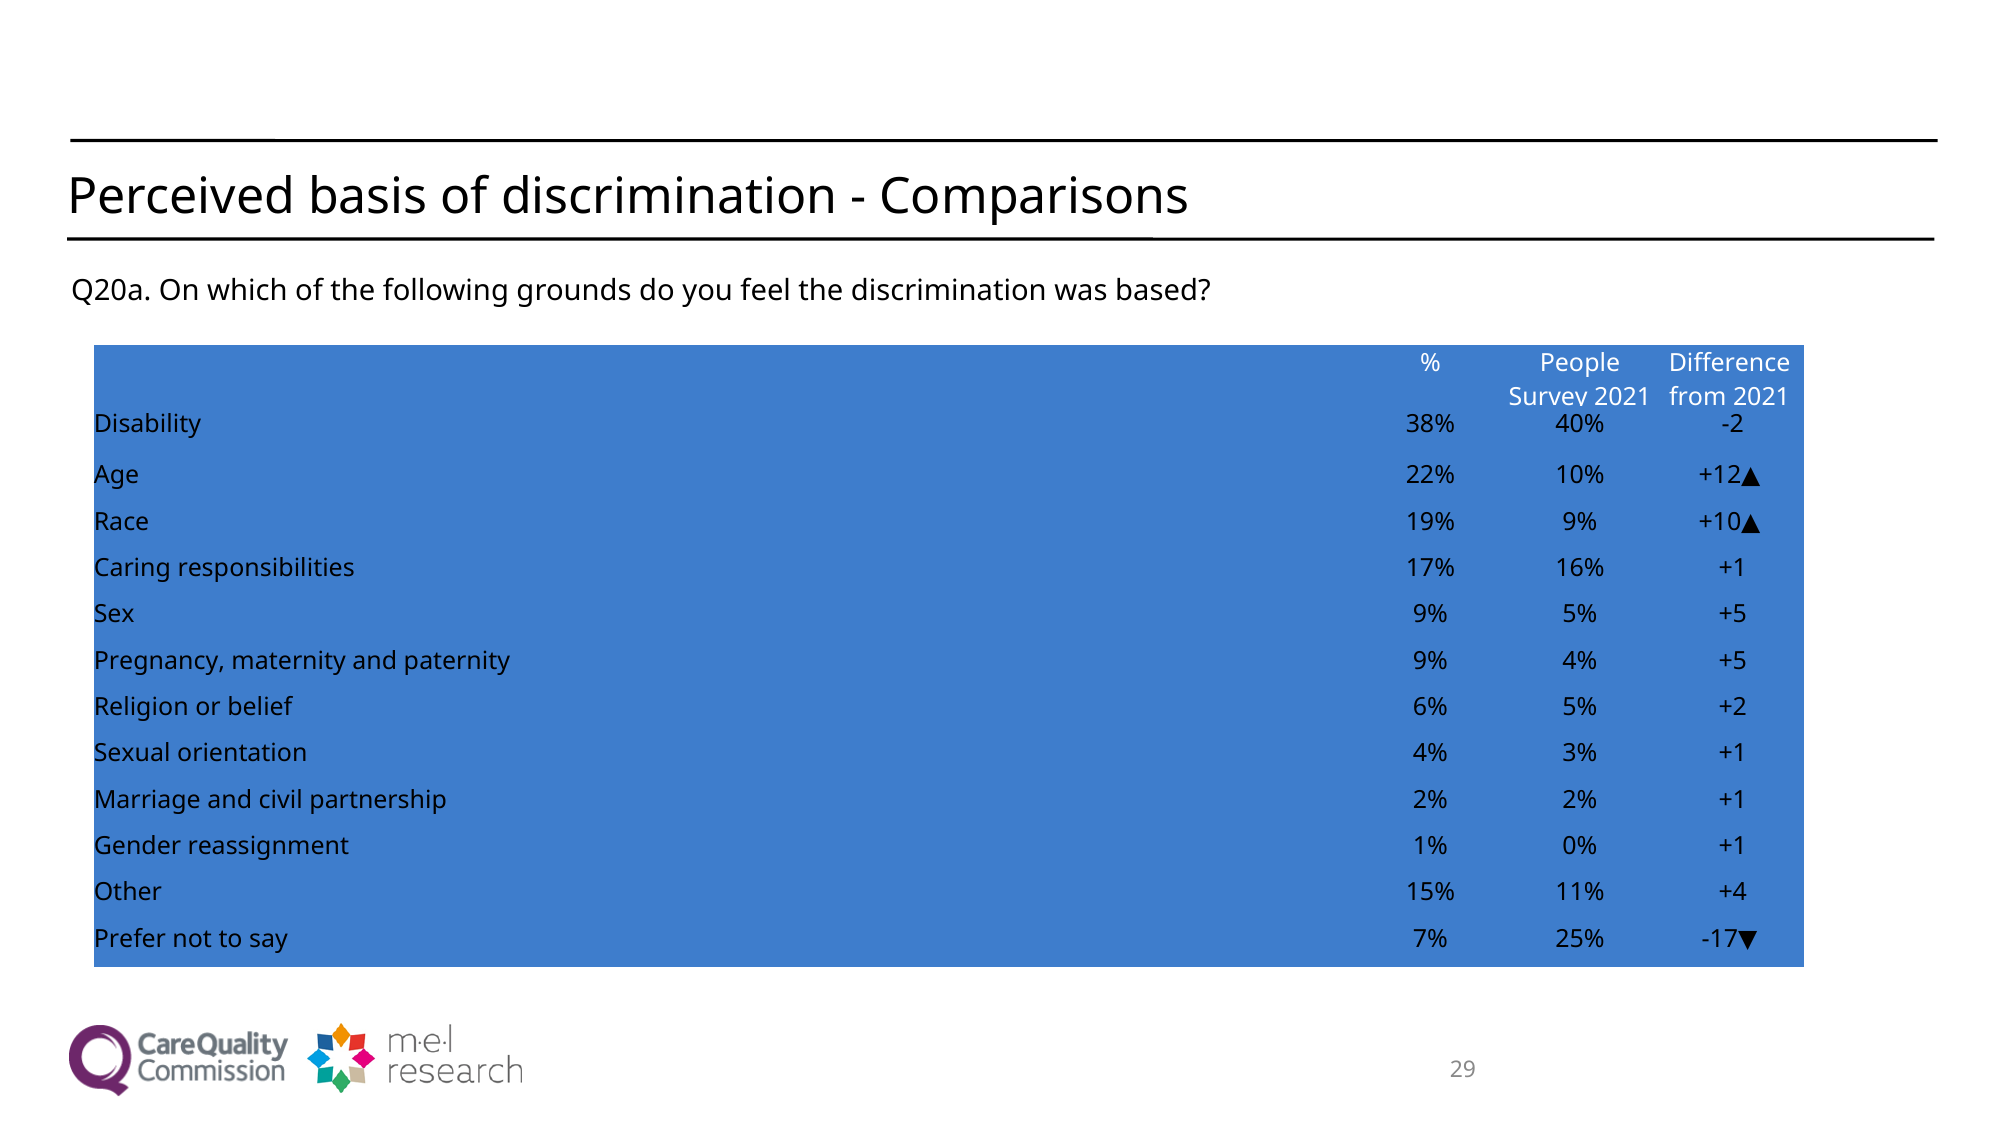

# Perceived basis of discrimination - Comparisons
Q20a. On which of the following grounds do you feel the discrimination was based?
| | % | People Survey 2021 | Difference from 2021 |
| --- | --- | --- | --- |
| Disability | 38% | 40% | -2 |
| Age | 22% | 10% | +12▲ |
| Race | 19% | 9% | +10▲ |
| Caring responsibilities | 17% | 16% | +1 |
| Sex | 9% | 5% | +5 |
| Pregnancy, maternity and paternity | 9% | 4% | +5 |
| Religion or belief | 6% | 5% | +2 |
| Sexual orientation | 4% | 3% | +1 |
| Marriage and civil partnership | 2% | 2% | +1 |
| Gender reassignment | 1% | 0% | +1 |
| Other | 15% | 11% | +4 |
| Prefer not to say | 7% | 25% | -17▼ |